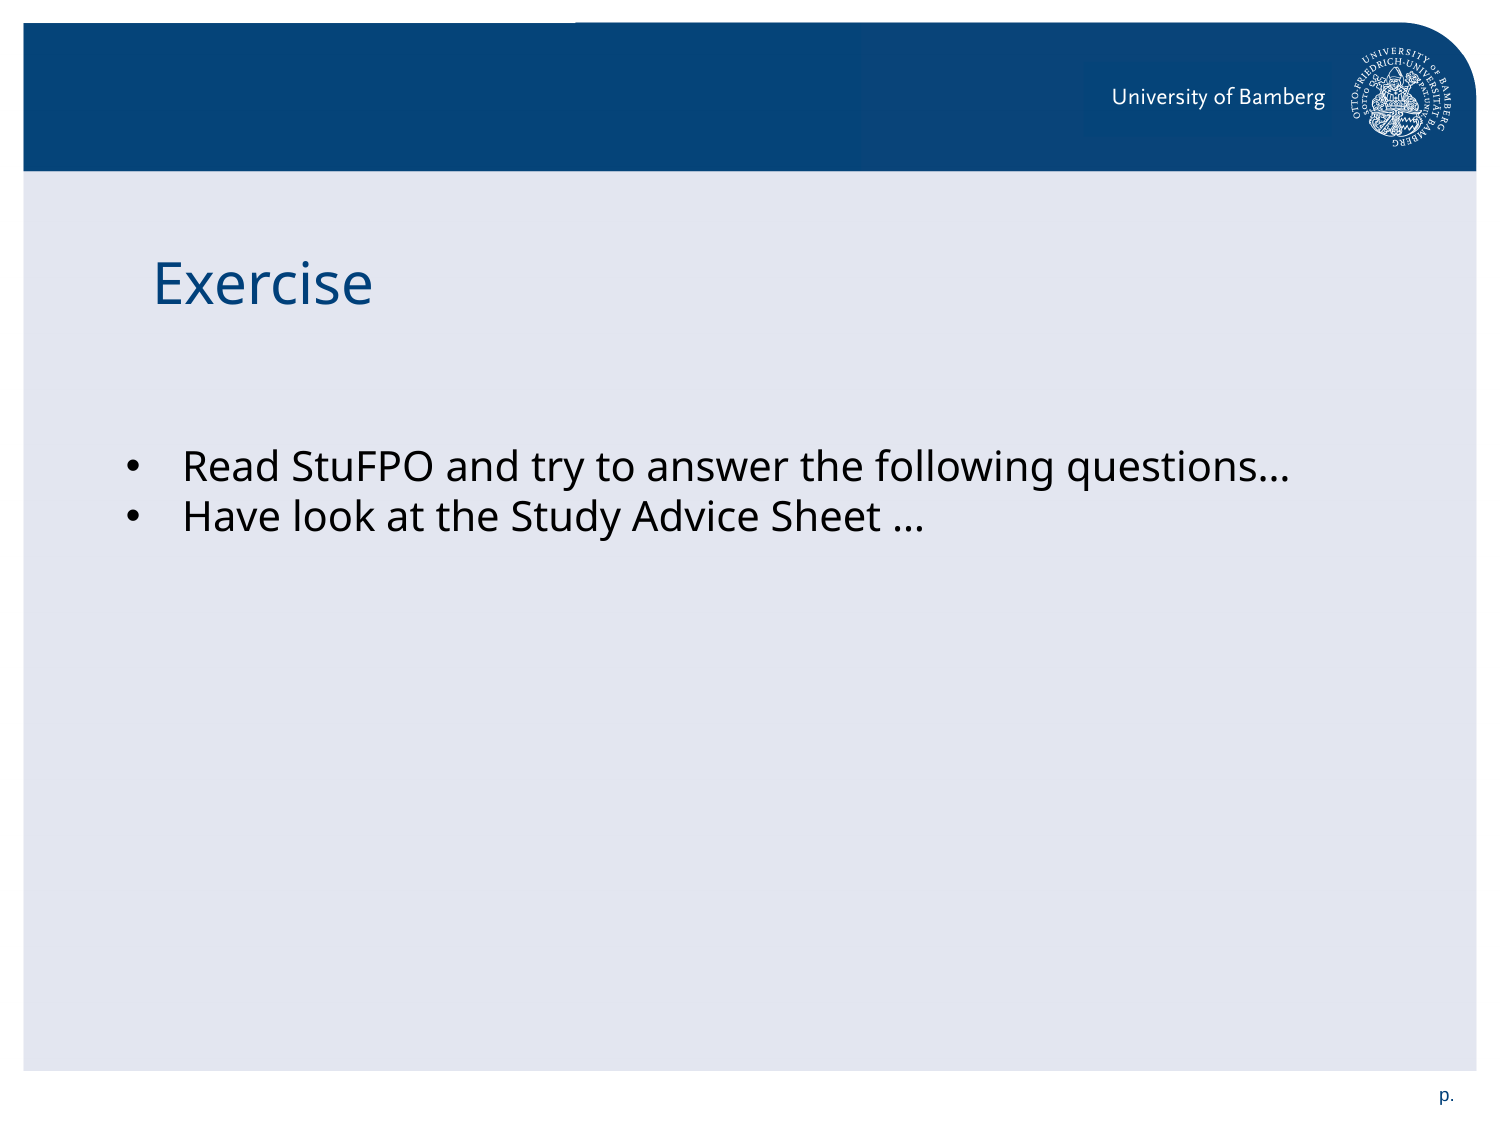

# Exercise
Read StuFPO and try to answer the following questions…
Have look at the Study Advice Sheet …